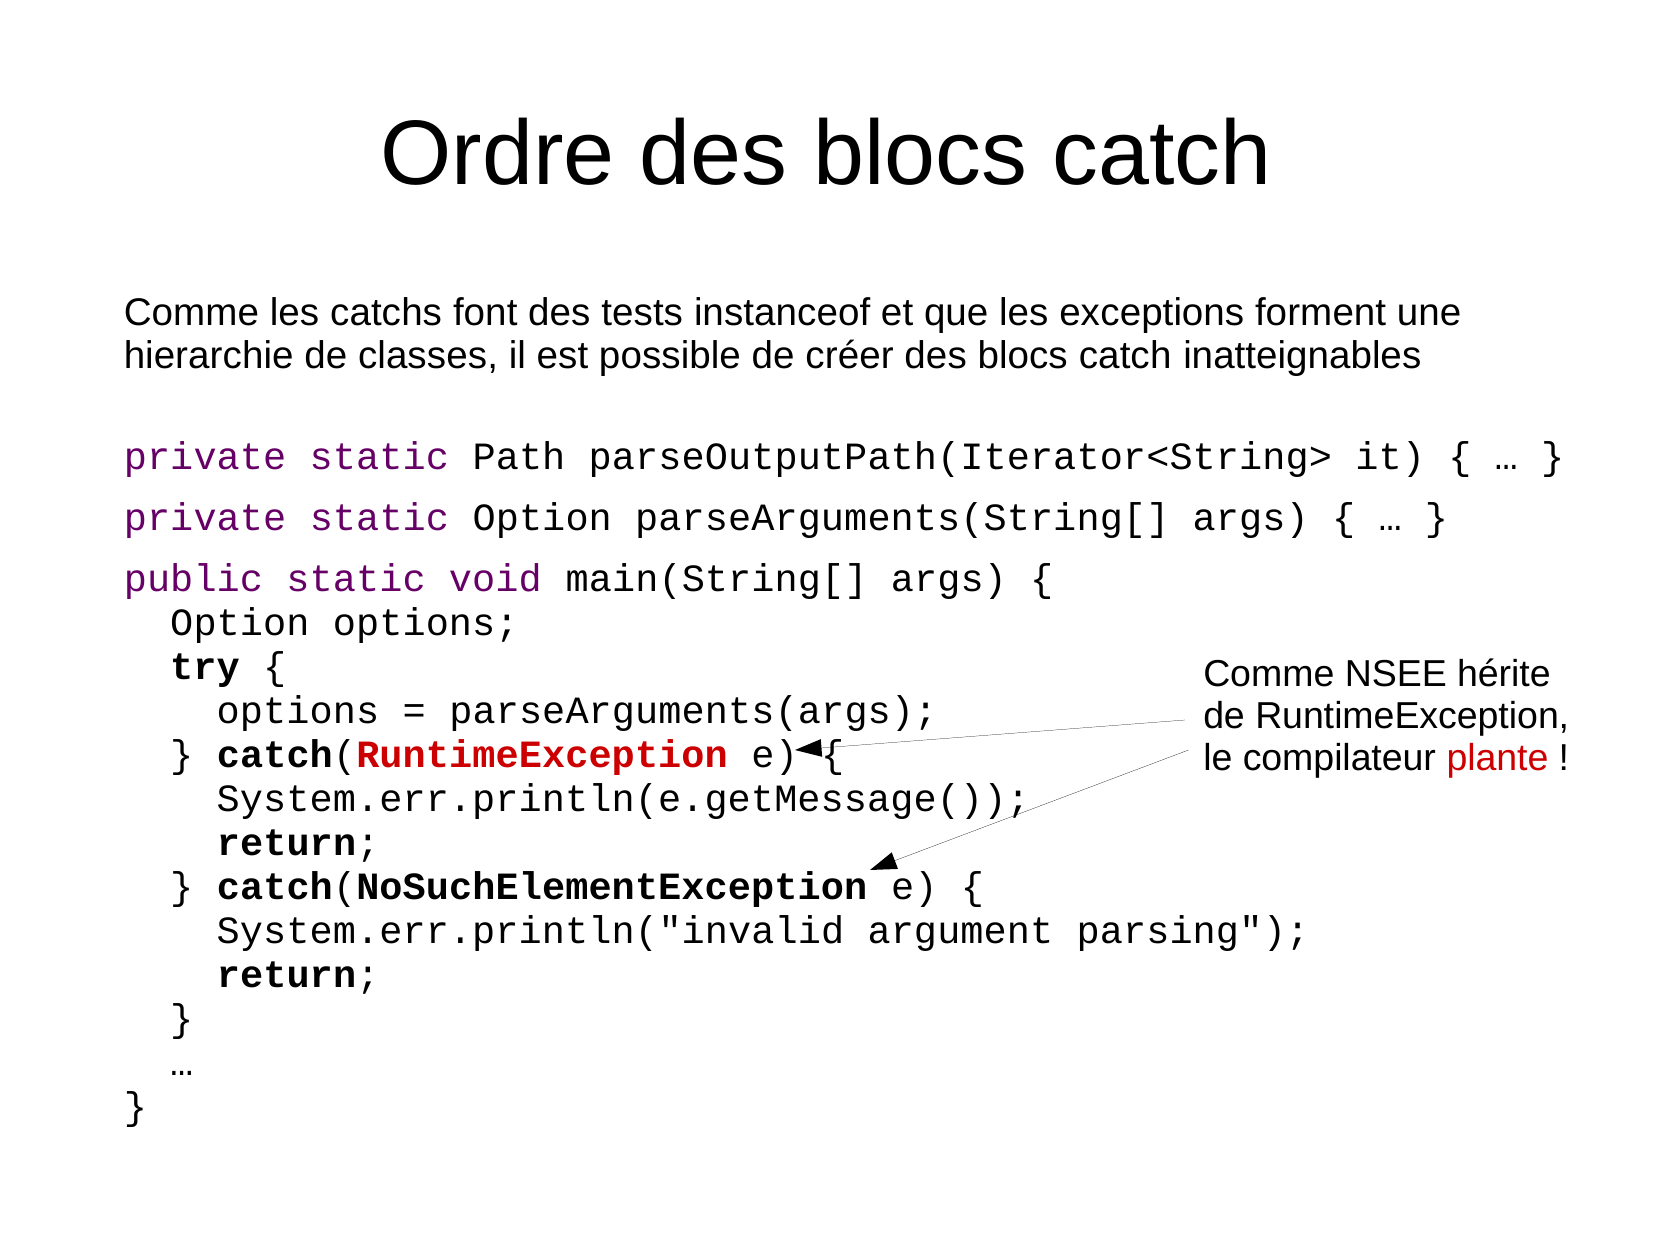

# Ordre des blocs catch
Comme les catchs font des tests instanceof et que les exceptions forment une hierarchie de classes, il est possible de créer des blocs catch inatteignables
private static Path parseOutputPath(Iterator<String> it) { … }
private static Option parseArguments(String[] args) { … }
public static void main(String[] args) {
 Option options;
 try {
 options = parseArguments(args);
 } catch(RuntimeException e) {
 System.err.println(e.getMessage());
 return;
 } catch(NoSuchElementException e) {
 System.err.println("invalid argument parsing");
 return;
 }
 …
}
Comme NSEE hérite
de RuntimeException,
le compilateur plante !